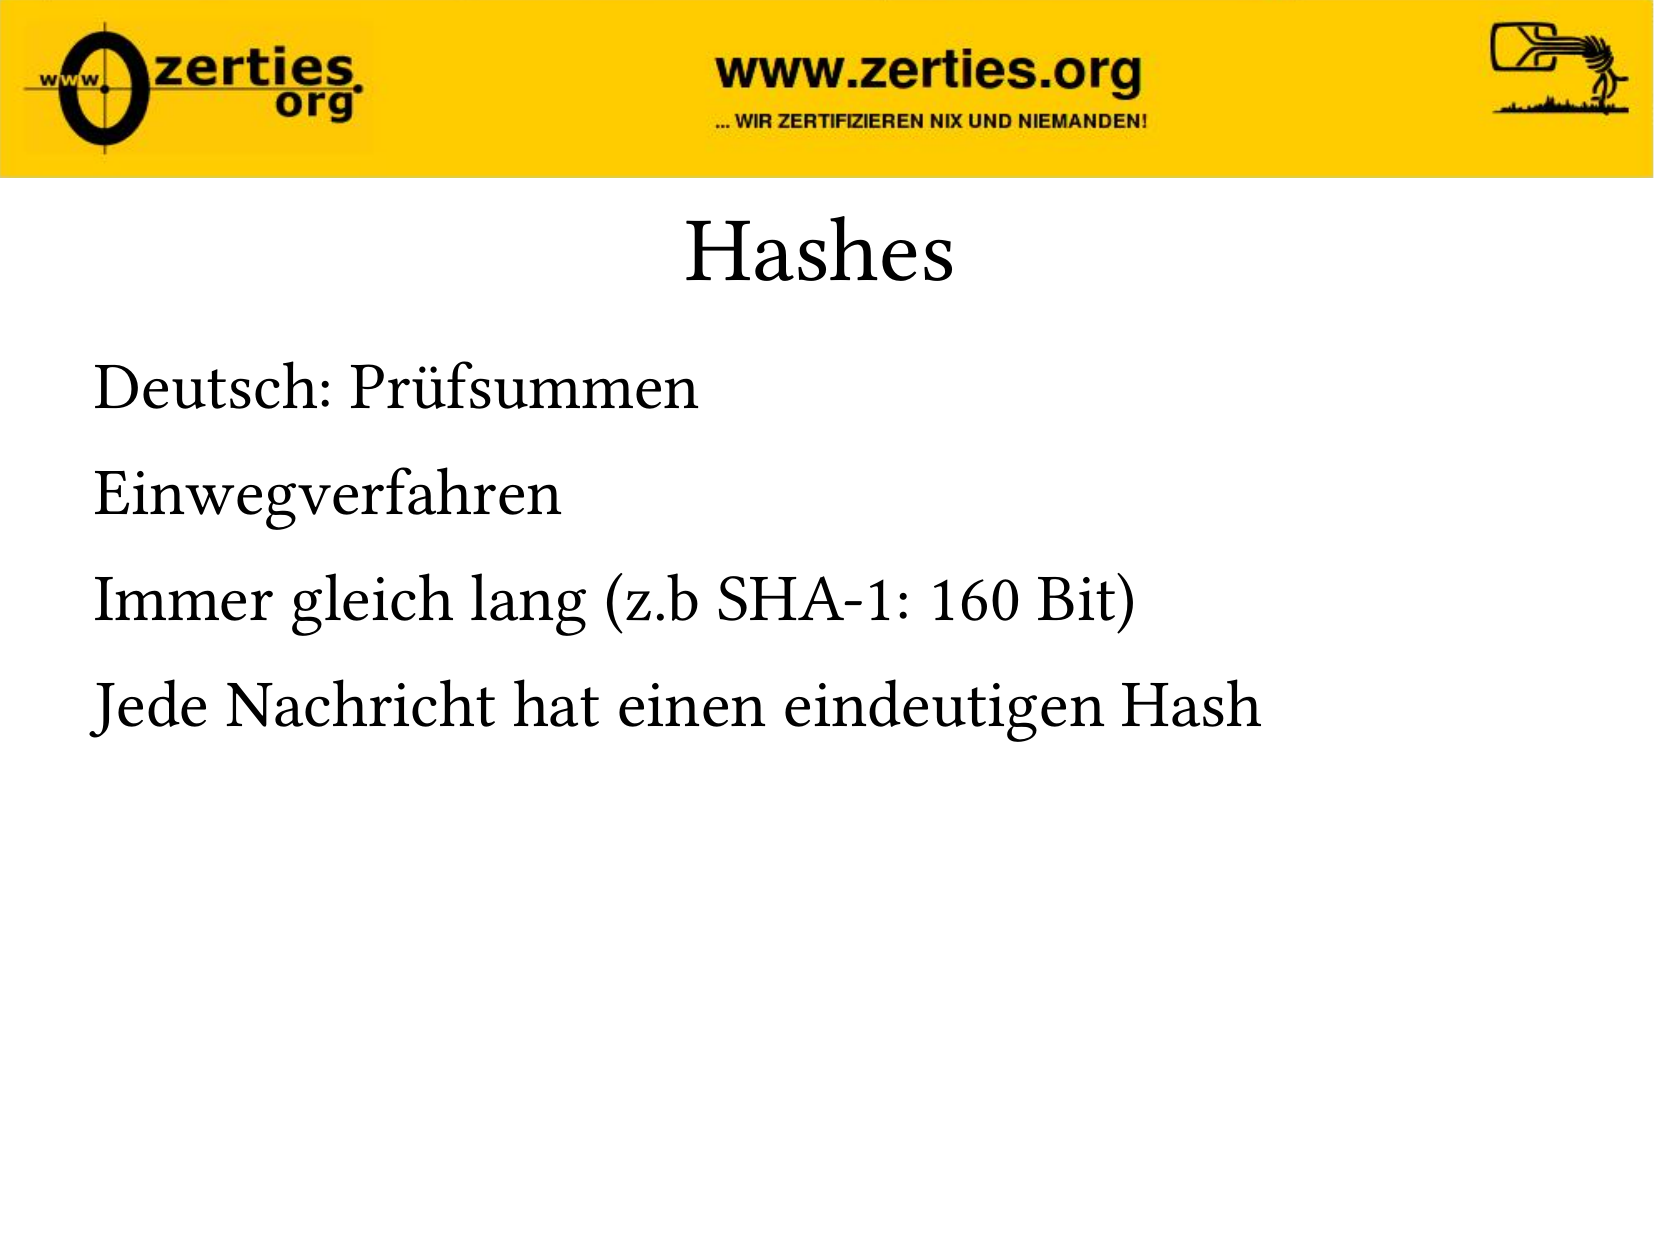

# Hashes
Deutsch: Prüfsummen
Einwegverfahren
Immer gleich lang (z.b SHA-1: 160 Bit)
Jede Nachricht hat einen eindeutigen Hash